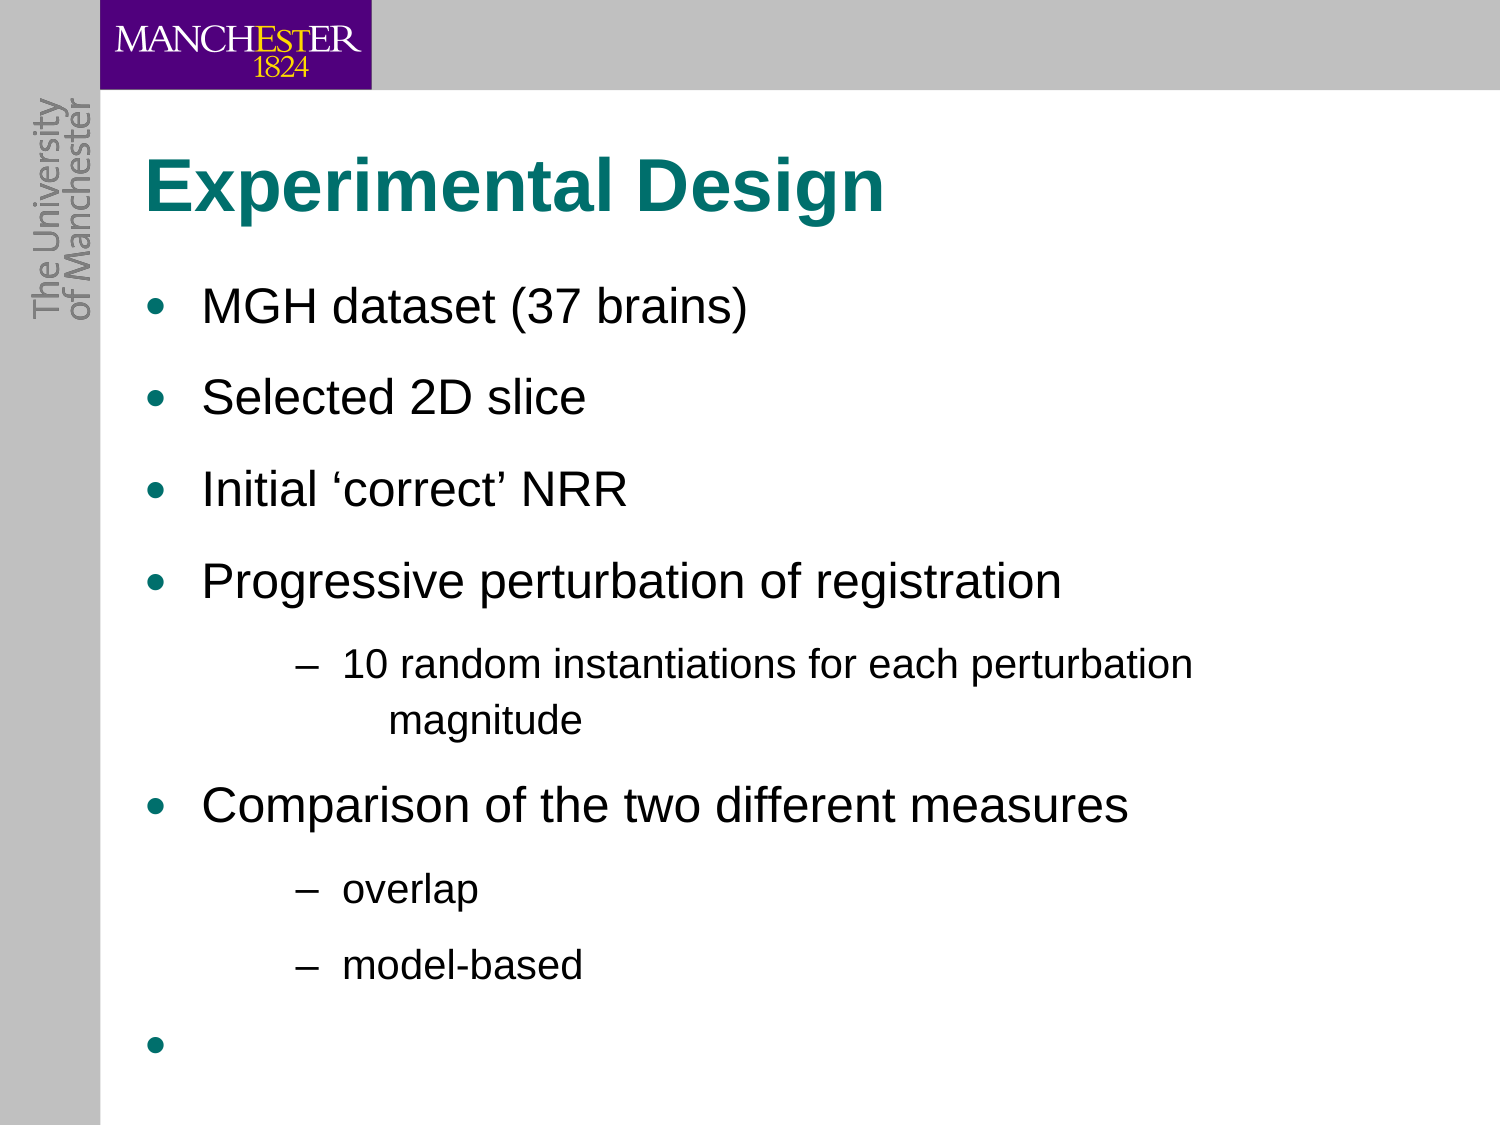

# Experimental Design
MGH dataset (37 brains)
Selected 2D slice
Initial ‘correct’ NRR
Progressive perturbation of registration
10 random instantiations for each perturbation magnitude
Comparison of the two different measures
overlap
model-based